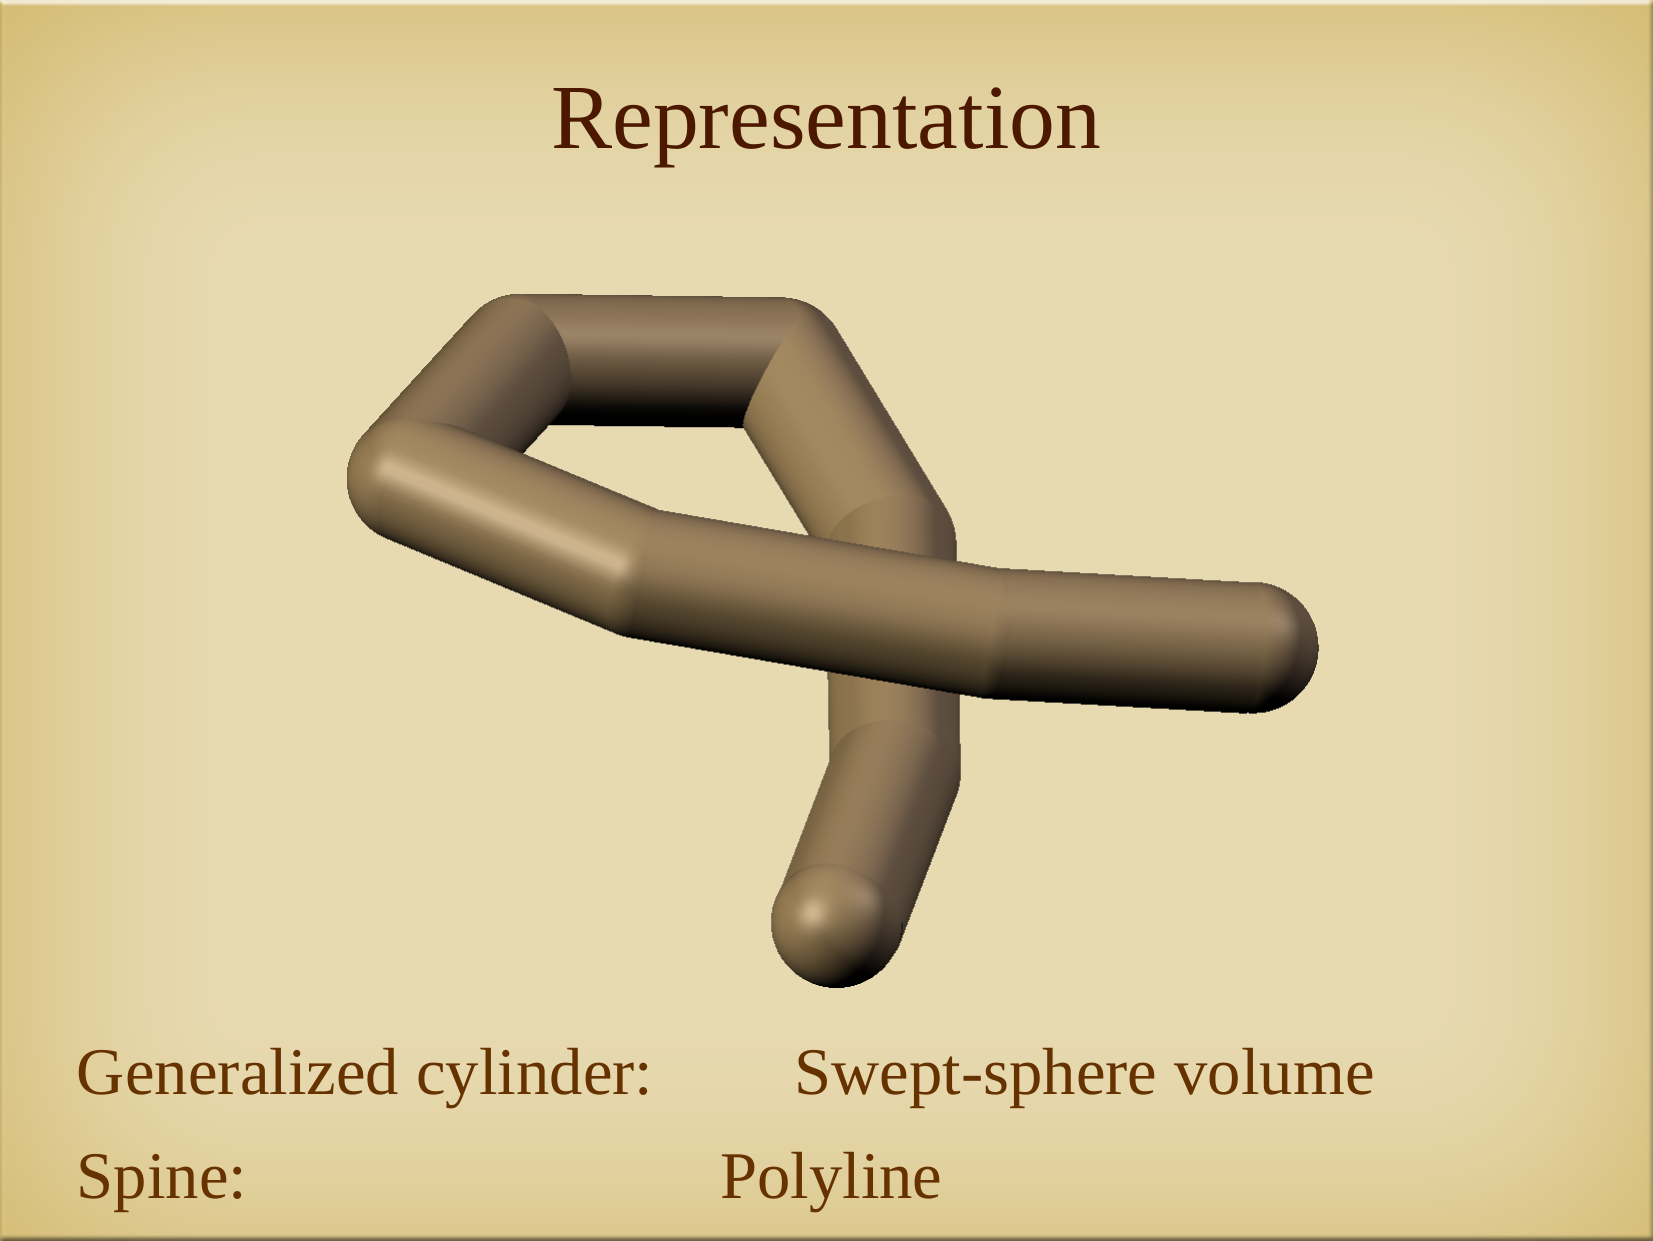

# Representation
Generalized cylinder:		Swept-sphere volume
Spine:							Polyline